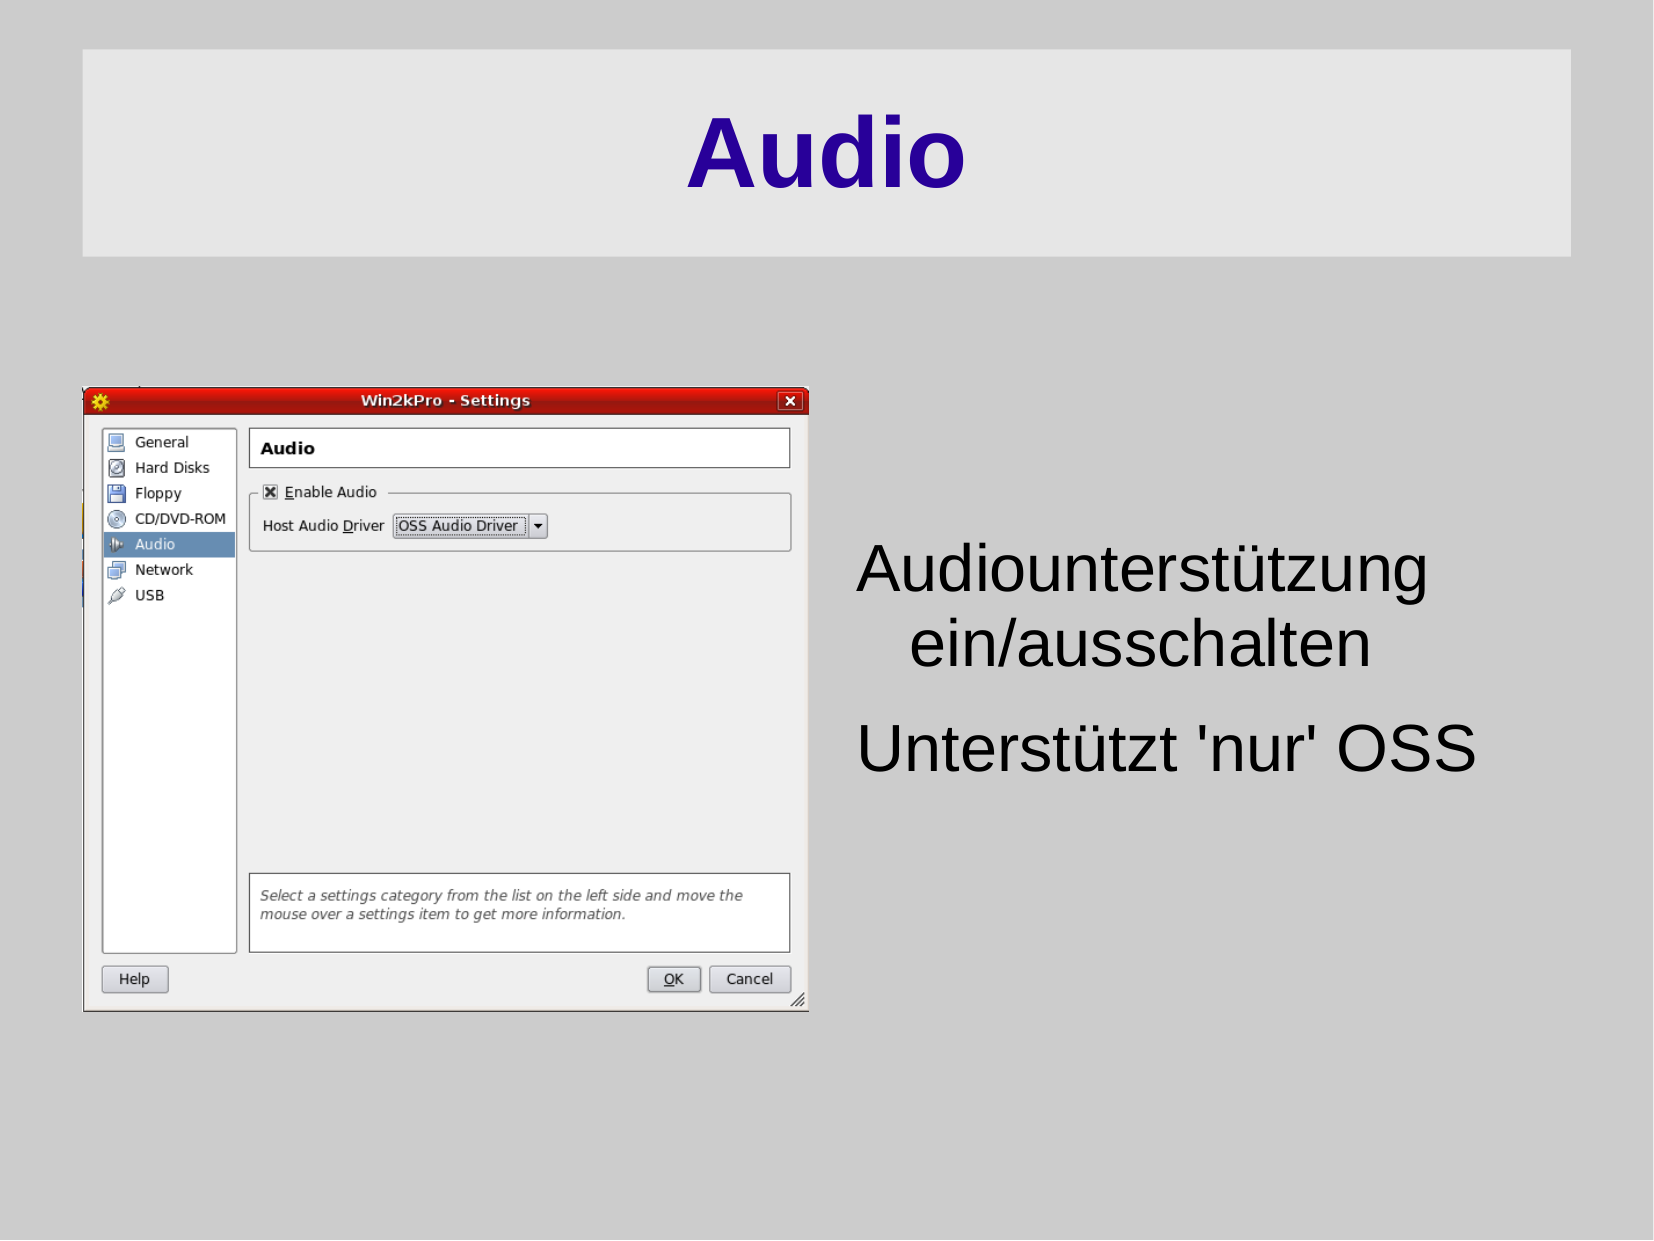

# Audio
Audiounterstützung ein/ausschalten
Unterstützt 'nur' OSS